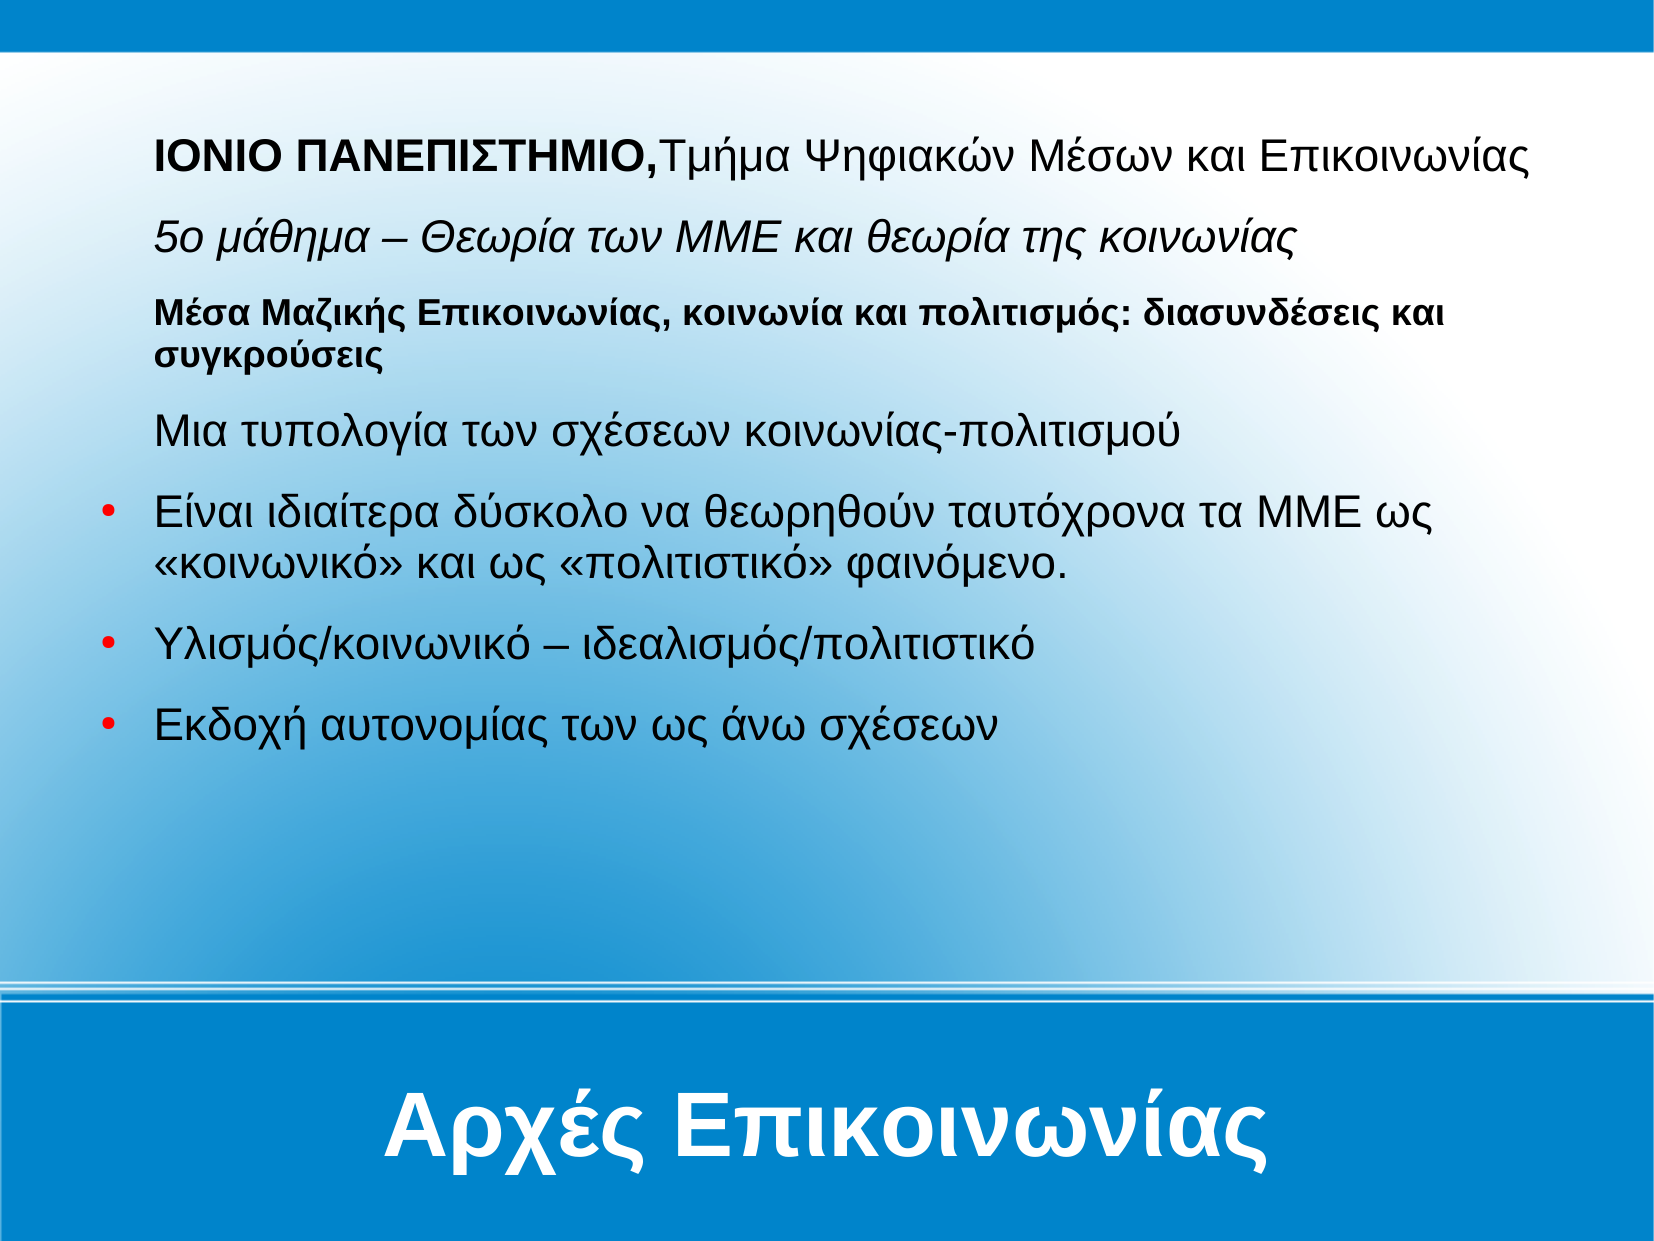

ΙΟΝΙΟ ΠΑΝΕΠΙΣΤΗΜΙΟ,Τμήμα Ψηφιακών Μέσων και Επικοινωνίας
5ο μάθημα – Θεωρία των ΜΜΕ και θεωρία της κοινωνίας
Μέσα Μαζικής Επικοινωνίας, κοινωνία και πολιτισμός: διασυνδέσεις και συγκρούσεις
Μια τυπολογία των σχέσεων κοινωνίας-πολιτισμού
Είναι ιδιαίτερα δύσκολο να θεωρηθούν ταυτόχρονα τα ΜΜΕ ως «κοινωνικό» και ως «πολιτιστικό» φαινόμενο.
Υλισμός/κοινωνικό – ιδεαλισμός/πολιτιστικό
Εκδοχή αυτονομίας των ως άνω σχέσεων
# Αρχές Επικοινωνίας